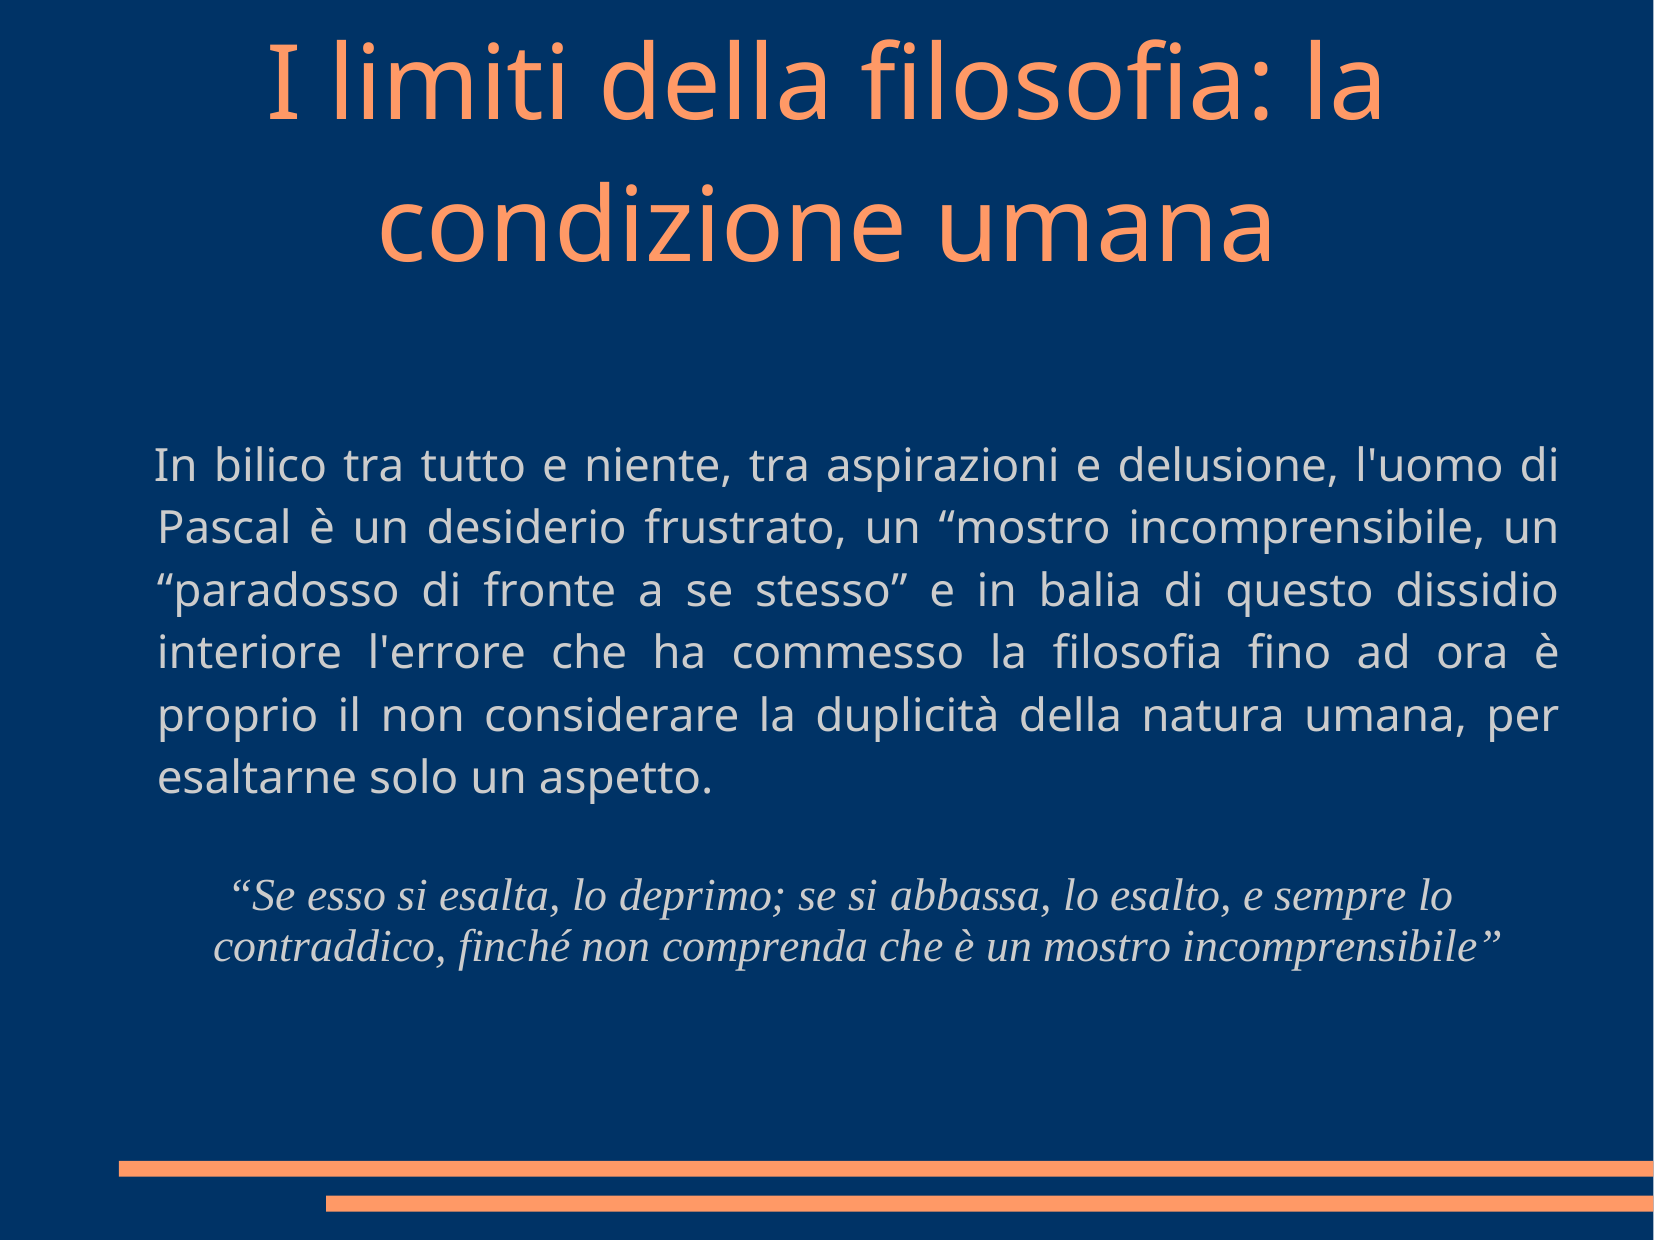

# I limiti della filosofia: la condizione umana
 In bilico tra tutto e niente, tra aspirazioni e delusione, l'uomo di Pascal è un desiderio frustrato, un “mostro incomprensibile, un “paradosso di fronte a se stesso” e in balia di questo dissidio interiore l'errore che ha commesso la filosofia fino ad ora è proprio il non considerare la duplicità della natura umana, per esaltarne solo un aspetto.
“Se esso si esalta, lo deprimo; se si abbassa, lo esalto, e sempre lo contraddico, finché non comprenda che è un mostro incomprensibile”